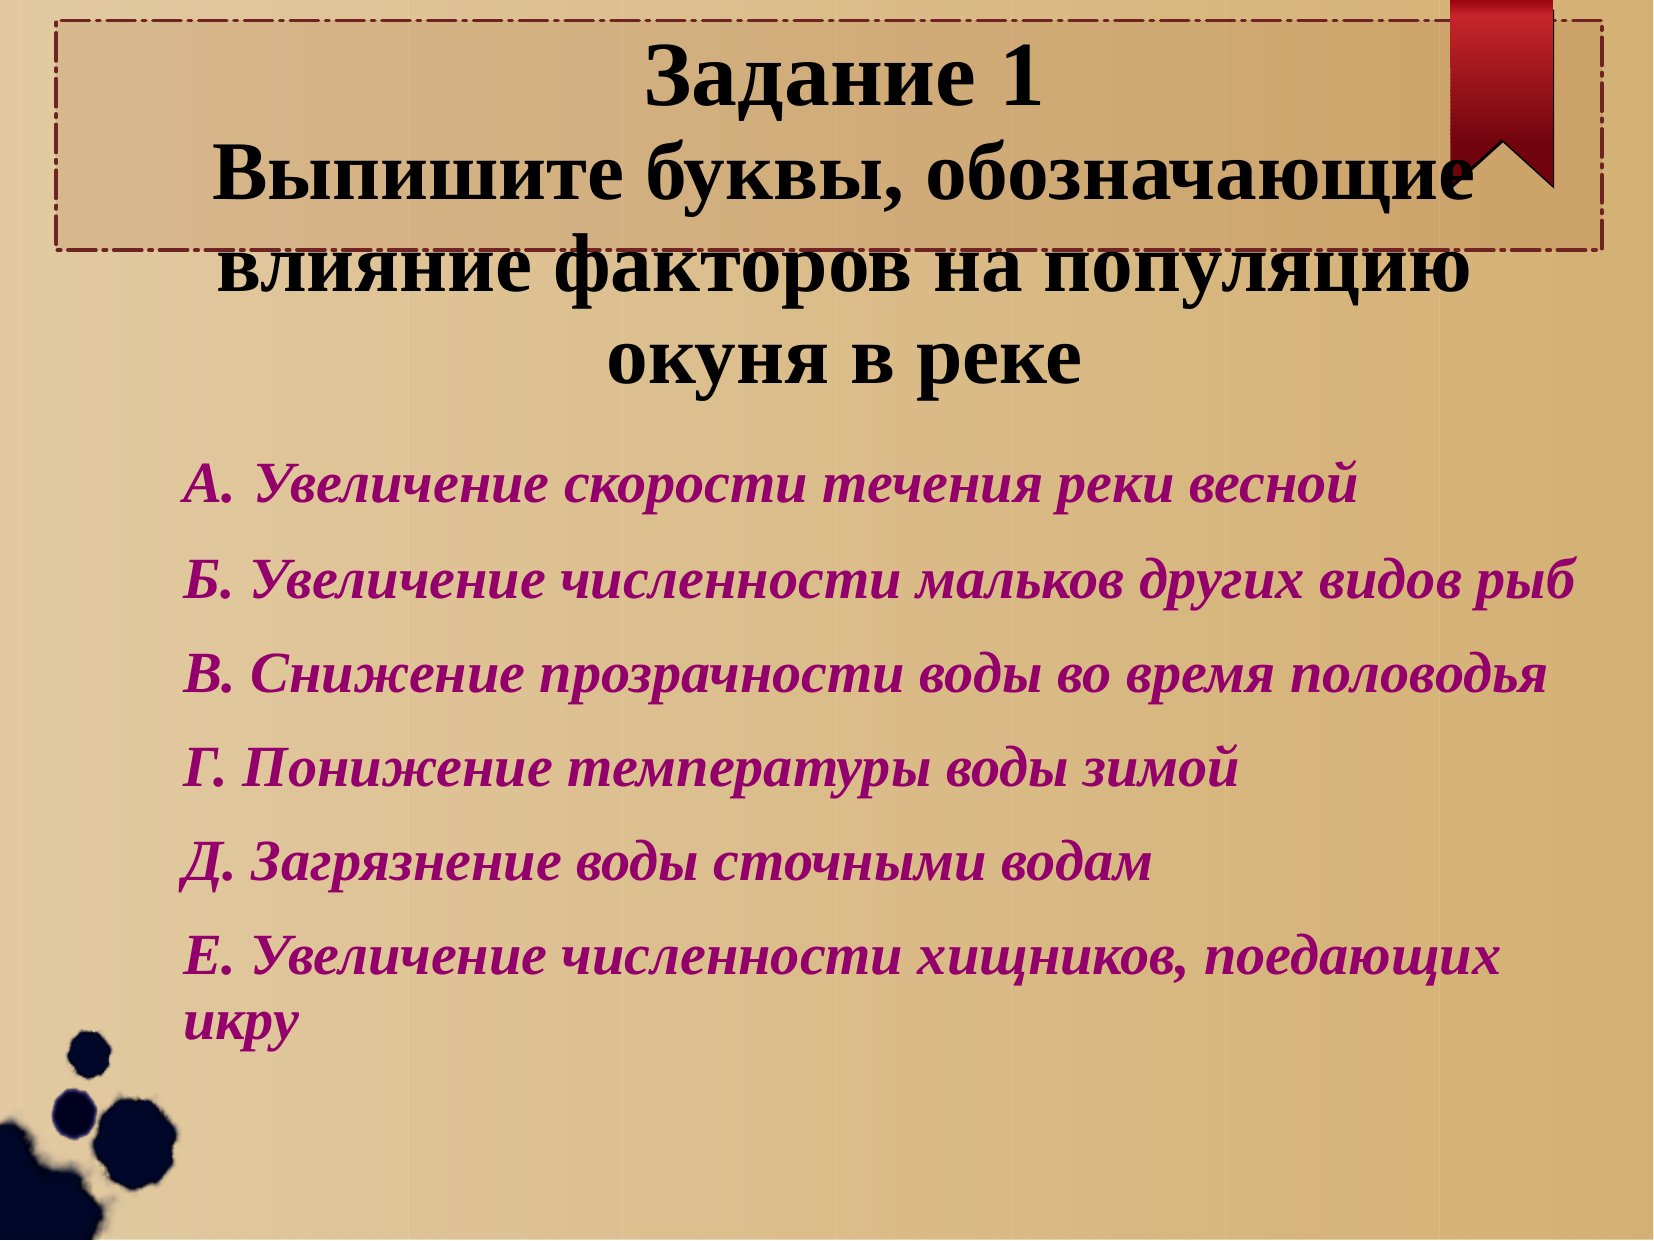

# Задание 1 Выпишите буквы, обозначающие влияние факторов на популяцию окуня в реке
А. Увеличение скорости течения реки весной
Б. Увеличение численности мальков других видов рыб
В. Снижение прозрачности воды во время половодья
Г. Понижение температуры воды зимой
Д. Загрязнение воды сточными водам
Е. Увеличение численности хищников, поедающих икру